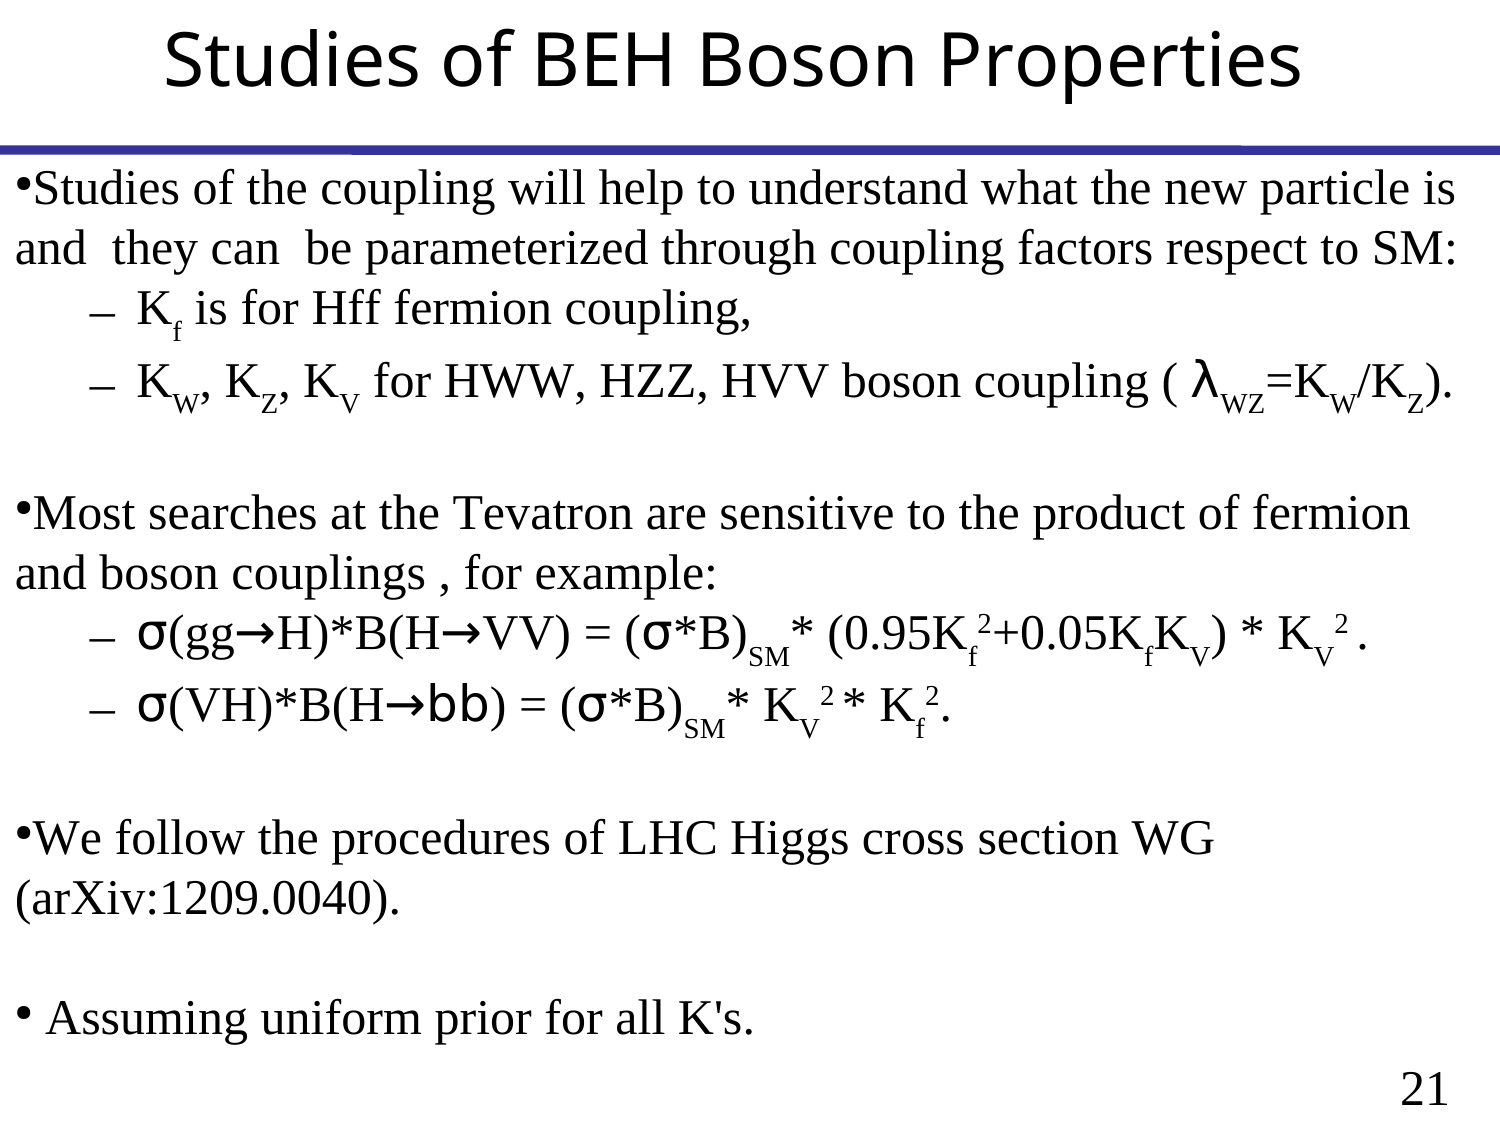

# Studies of BEH Boson Properties
Studies of the coupling will help to understand what the new particle is and they can be parameterized through coupling factors respect to SM:
Kf is for Hff fermion coupling,
KW, KZ, KV for HWW, HZZ, HVV boson coupling ( λWZ=KW/KZ).
Most searches at the Tevatron are sensitive to the product of fermion and boson couplings , for example:
σ(gg→H)*B(H→VV) = (σ*B)SM* (0.95Kf2+0.05KfKV) * KV2 .
σ(VH)*B(H→bb) = (σ*B)SM* KV2 * Kf2.
We follow the procedures of LHC Higgs cross section WG (arXiv:1209.0040).
 Assuming uniform prior for all K's.
21